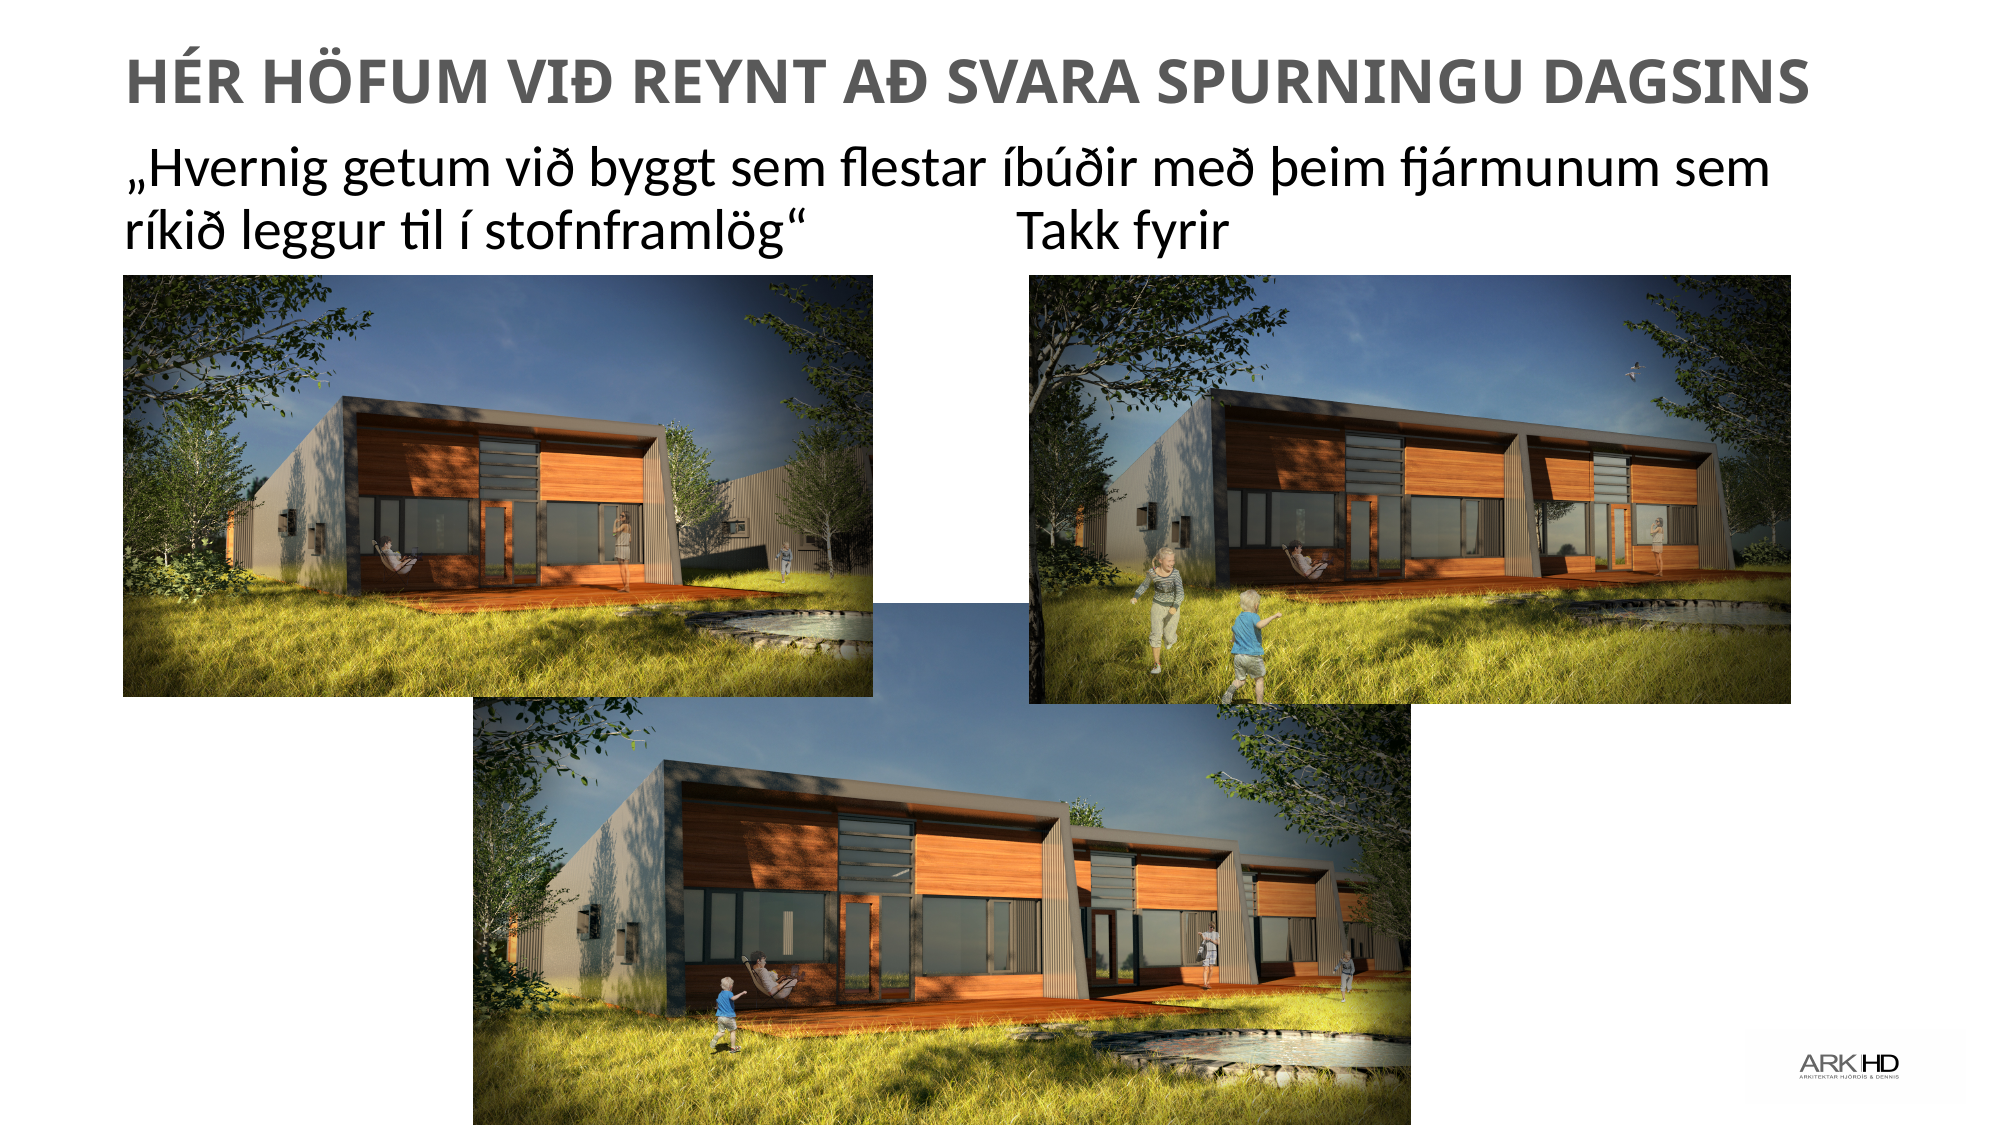

# HÉR HÖFUM VIÐ REYNT AÐ SVARA SPURNINGU DAGSINS
„Hvernig getum við byggt sem flestar íbúðir með þeim fjármunum sem ríkið leggur til í stofnframlög“ Takk fyrir